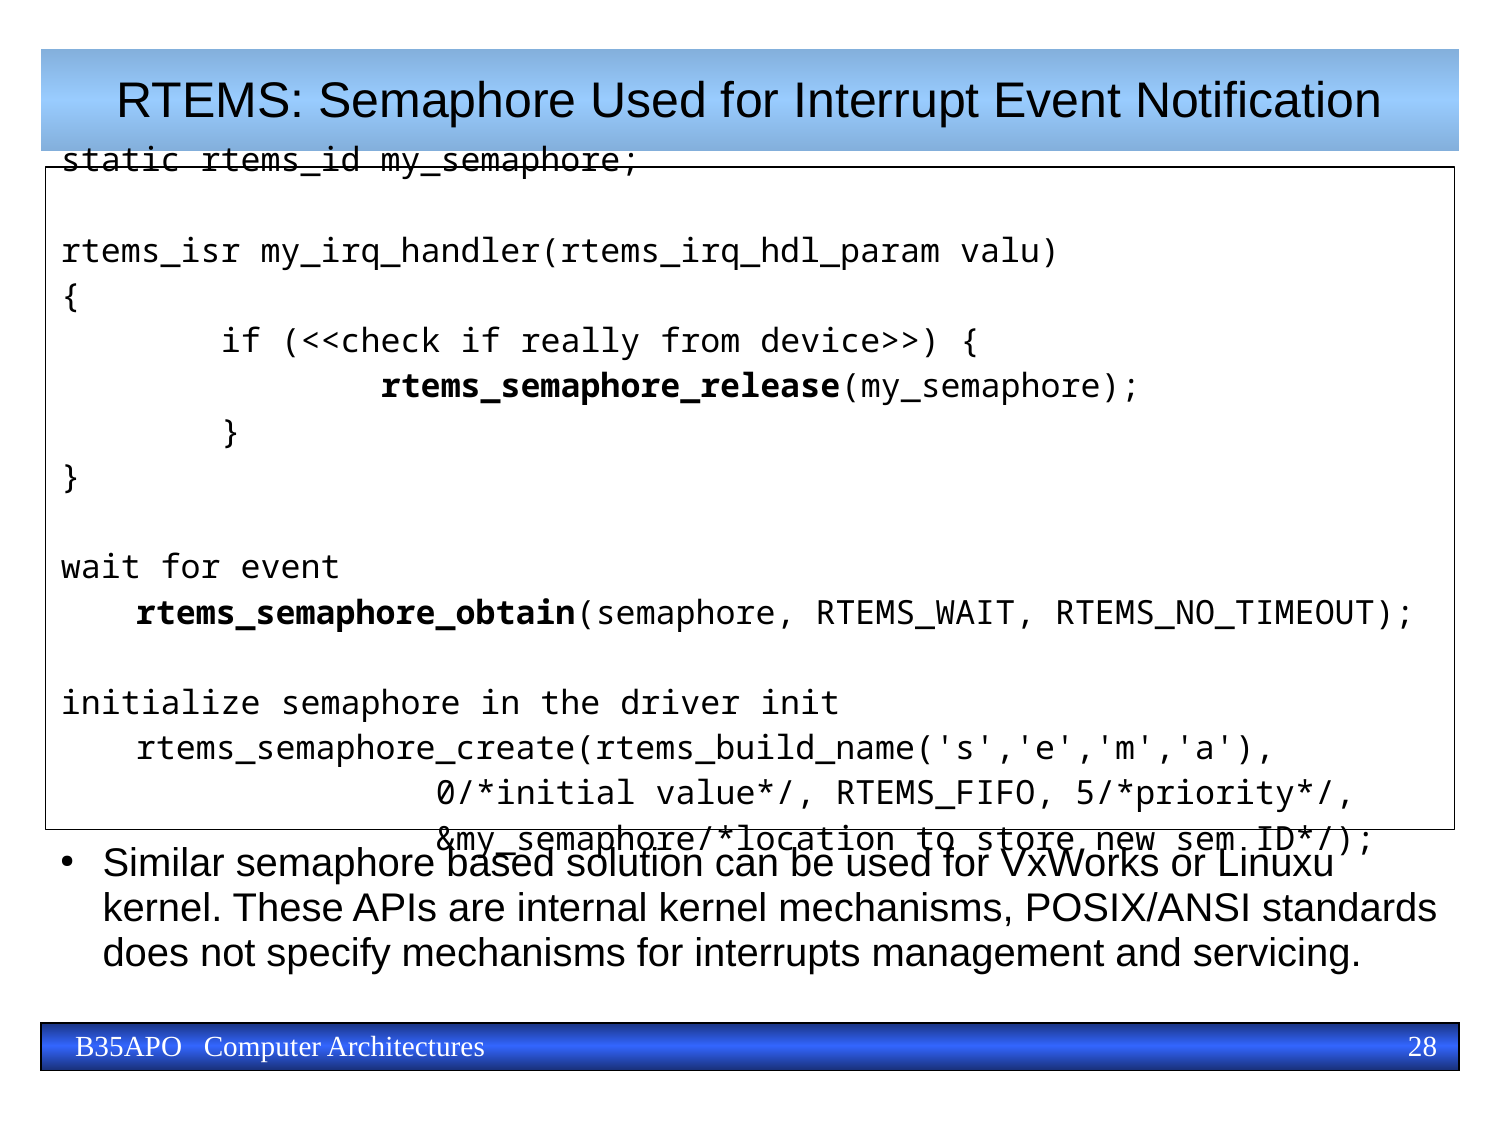

# RTEMS: Semaphore Used for Interrupt Event Notification
static rtems_id my_semaphore;
rtems_isr my_irq_handler(rtems_irq_hdl_param valu)
{
 if (<<check if really from device>>) {
 rtems_semaphore_release(my_semaphore);
 }
}
wait for event
	rtems_semaphore_obtain(semaphore, RTEMS_WAIT, RTEMS_NO_TIMEOUT);
initialize semaphore in the driver init
	rtems_semaphore_create(rtems_build_name('s','e','m','a'),
					0/*initial value*/, RTEMS_FIFO, 5/*priority*/,
					&my_semaphore/*location to store new sem ID*/);
Similar semaphore based solution can be used for VxWorks or Linuxu kernel. These APIs are internal kernel mechanisms, POSIX/ANSI standards does not specify mechanisms for interrupts management and servicing.
B35APO Computer Architectures
28